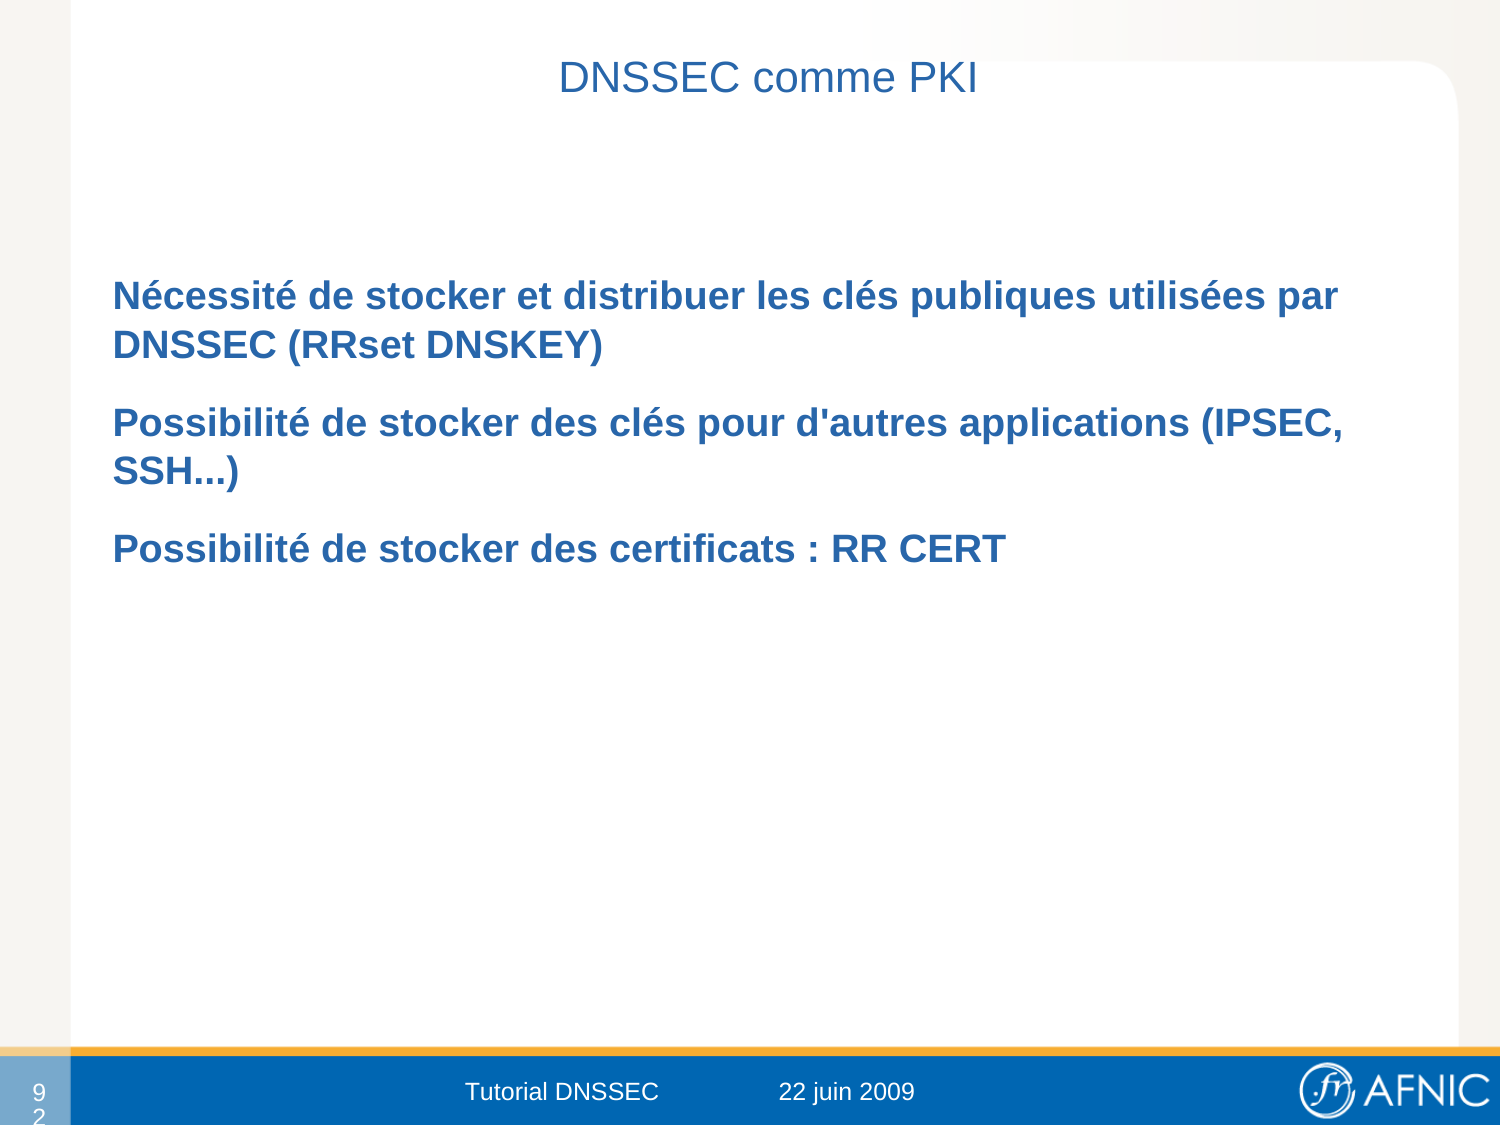

# DNSSEC comme PKI
Nécessité de stocker et distribuer les clés publiques utilisées par DNSSEC (RRset DNSKEY)
Possibilité de stocker des clés pour d'autres applications (IPSEC, SSH...)
Possibilité de stocker des certificats : RR CERT